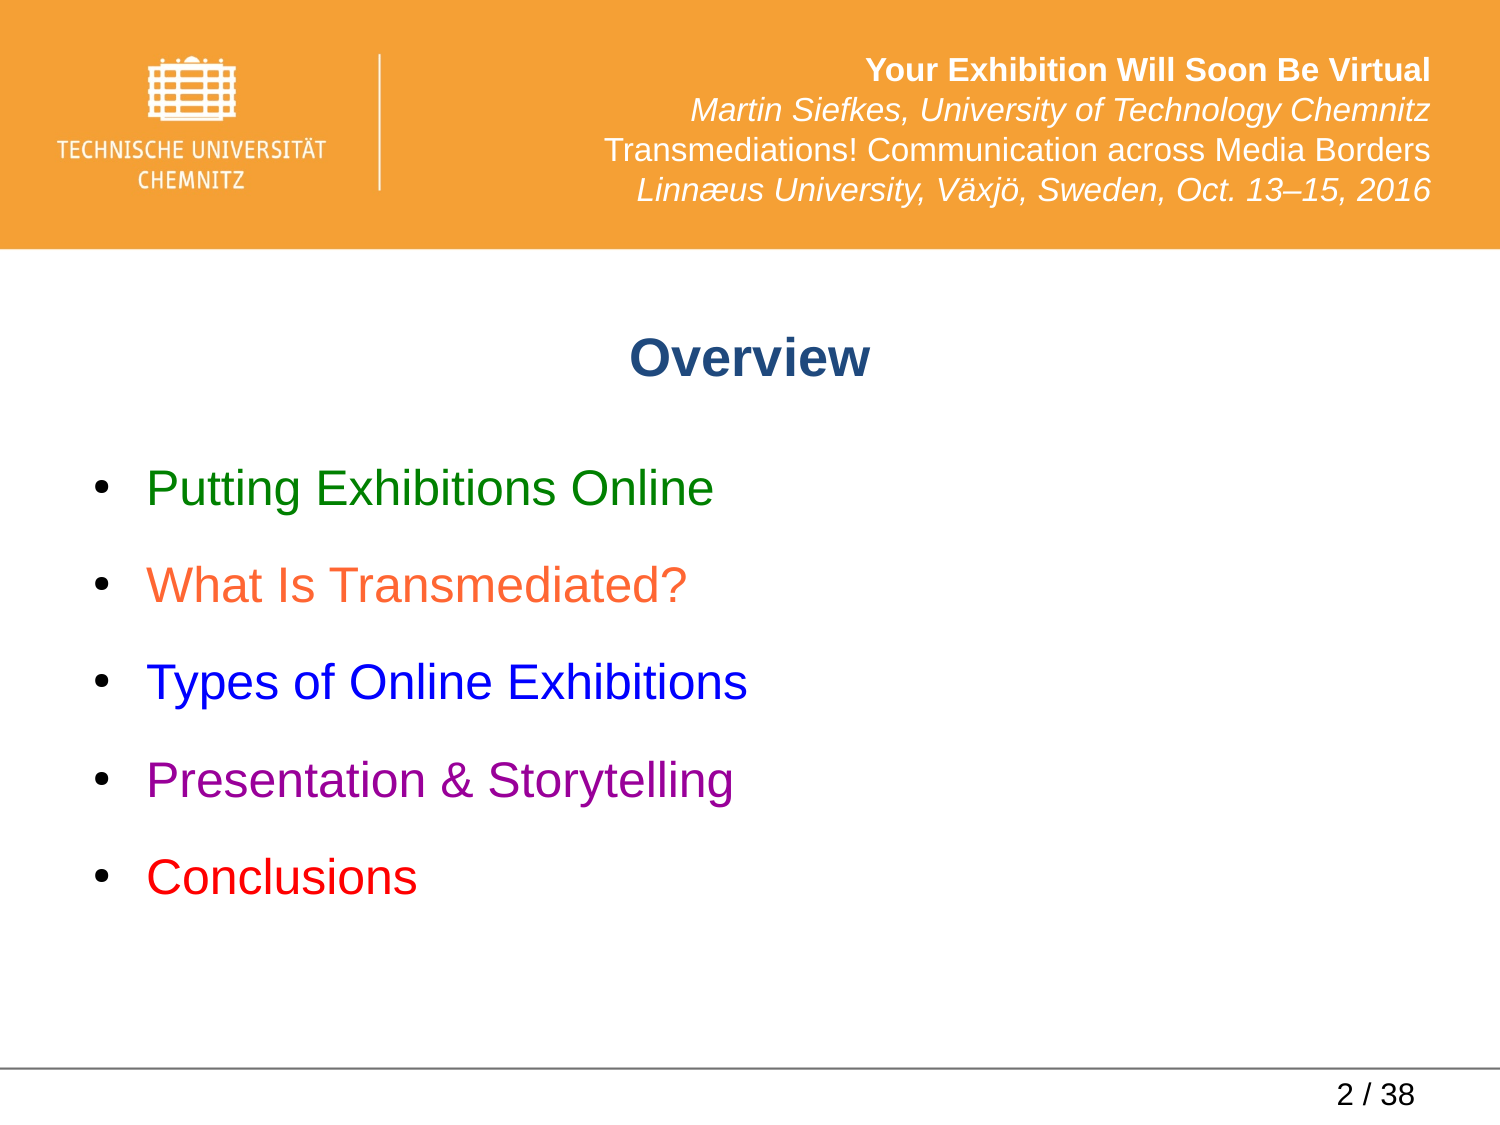

#
Overview
Putting Exhibitions Online
What Is Transmediated?
Types of Online Exhibitions
Presentation & Storytelling
Conclusions